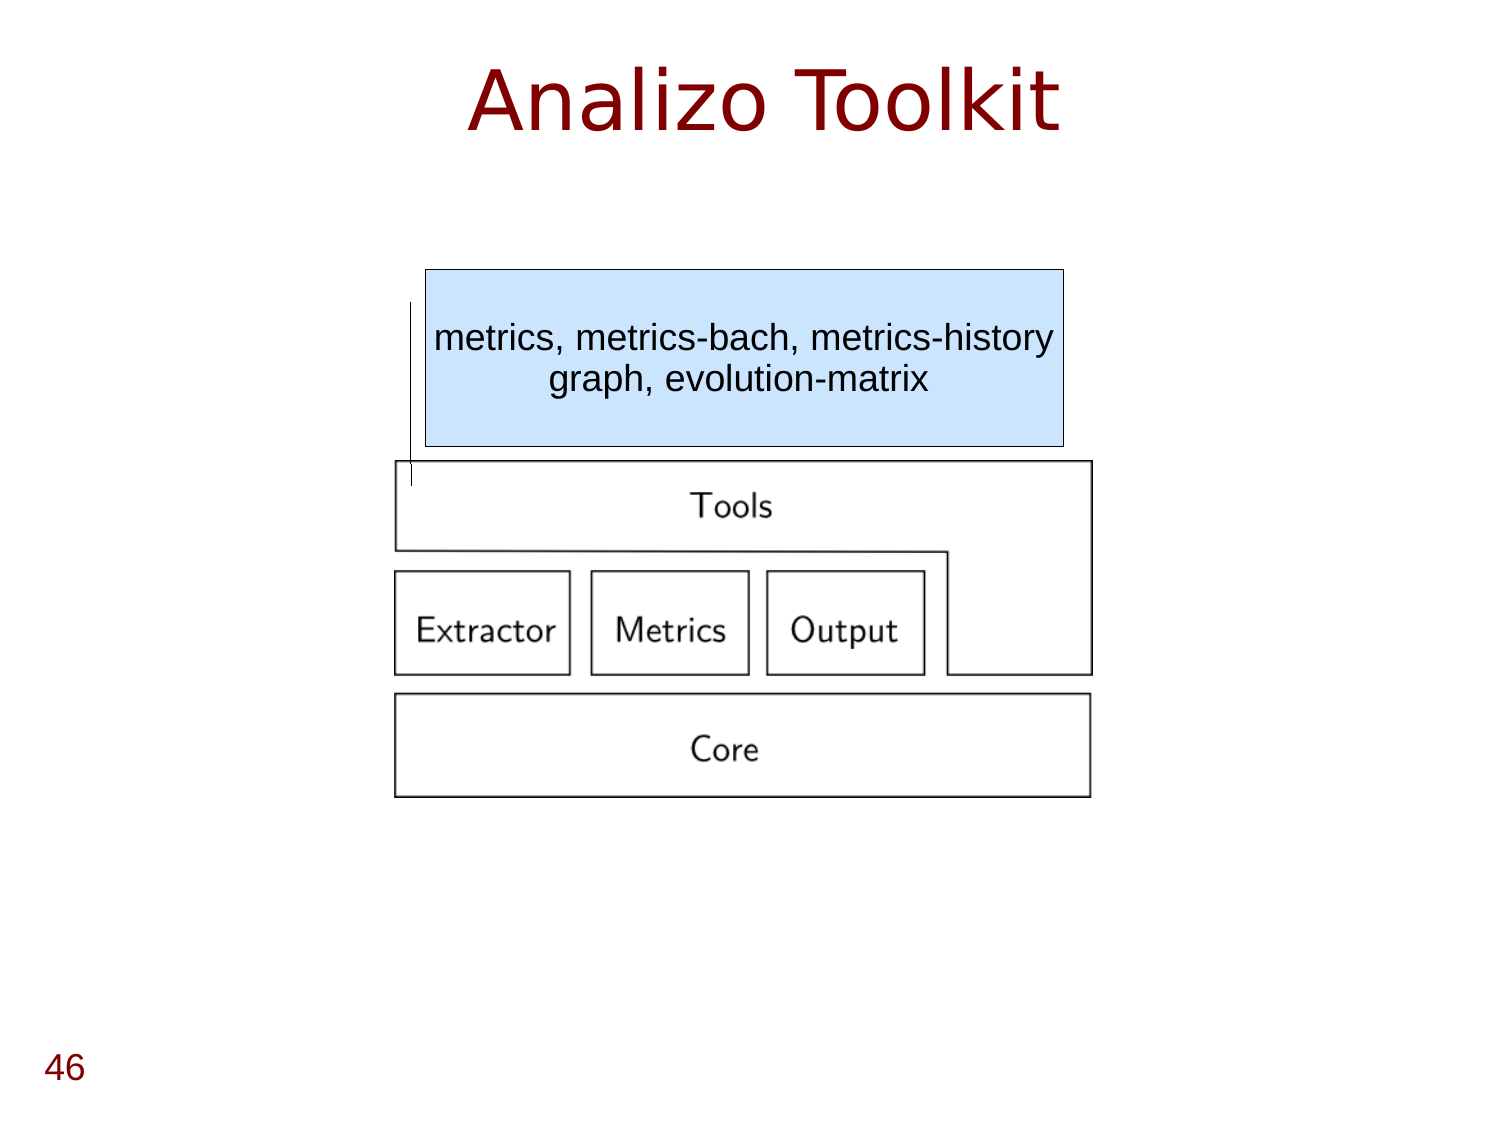

# Analizo Toolkit
metrics, metrics-bach, metrics-history
graph, evolution-matrix